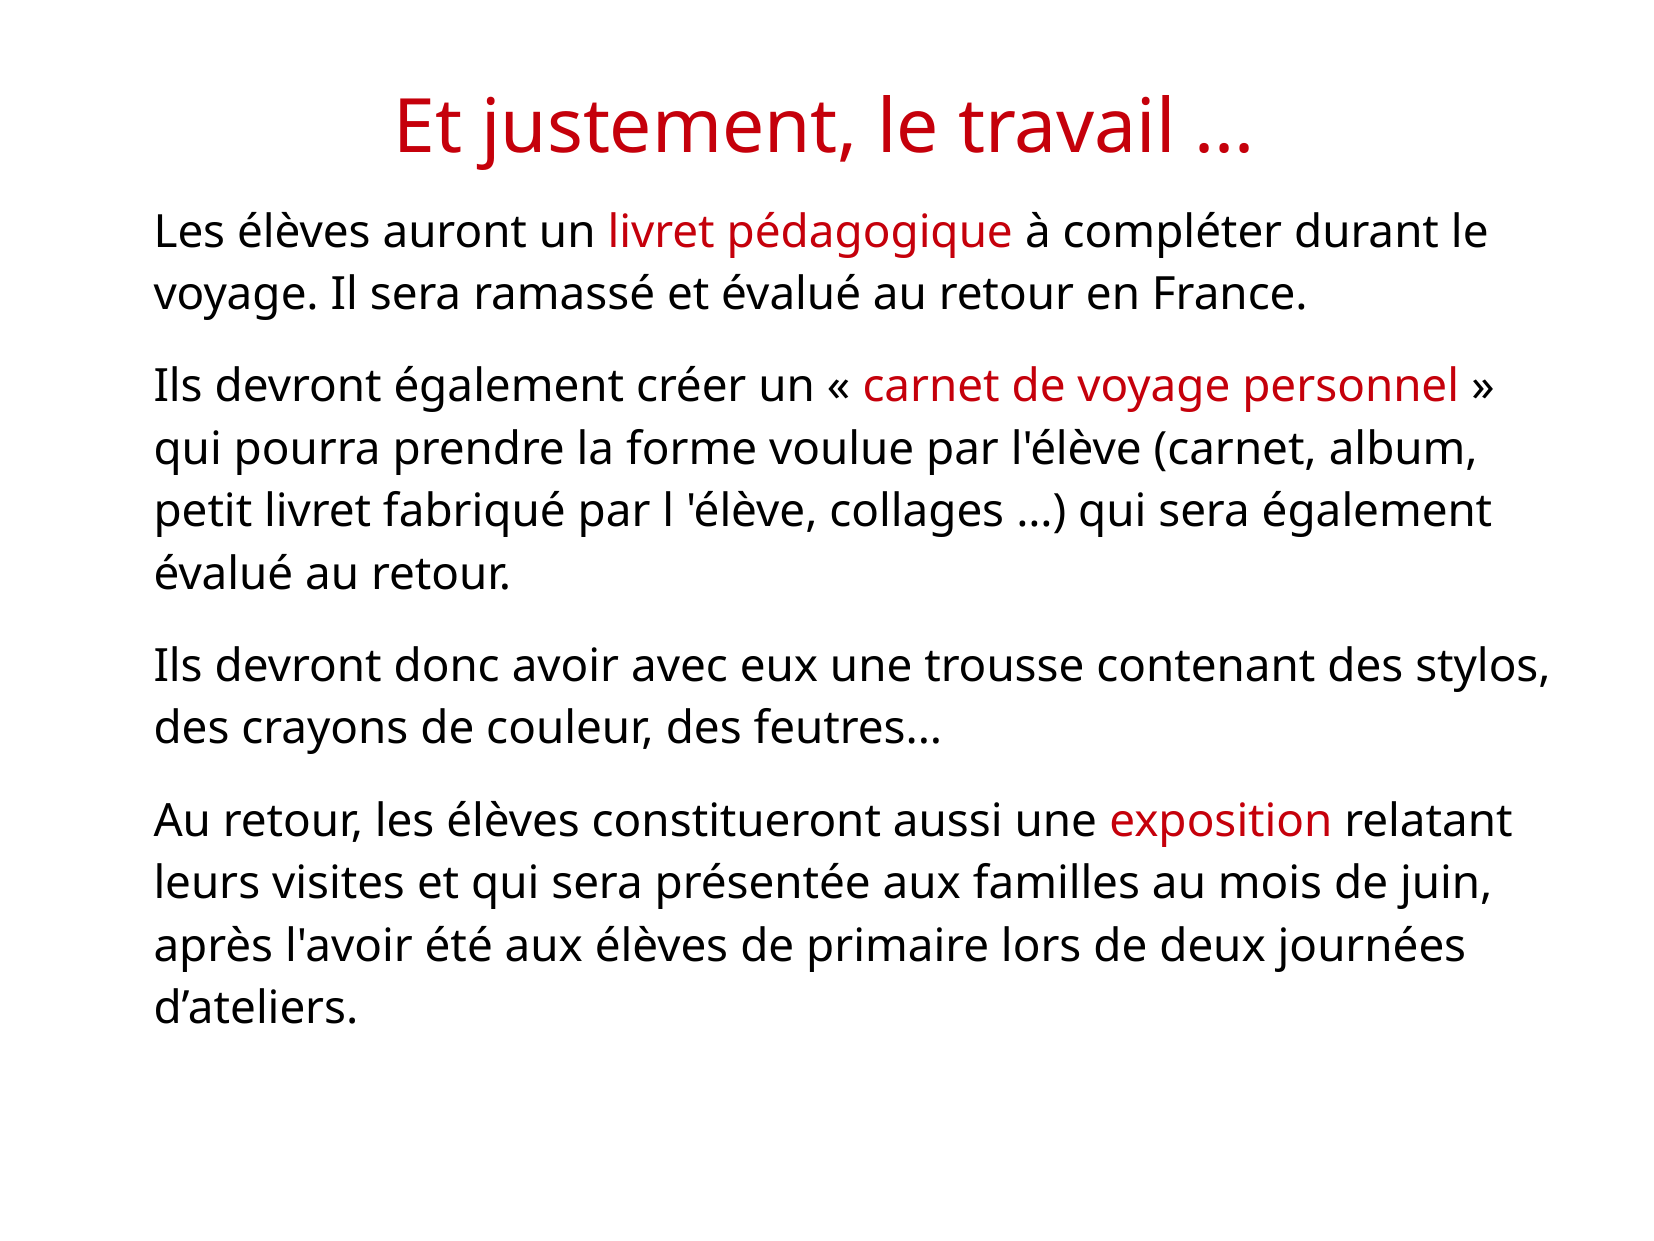

# Et justement, le travail ...
Les élèves auront un livret pédagogique à compléter durant le voyage. Il sera ramassé et évalué au retour en France.
Ils devront également créer un « carnet de voyage personnel » qui pourra prendre la forme voulue par l'élève (carnet, album, petit livret fabriqué par l 'élève, collages …) qui sera également évalué au retour.
Ils devront donc avoir avec eux une trousse contenant des stylos, des crayons de couleur, des feutres...
Au retour, les élèves constitueront aussi une exposition relatant leurs visites et qui sera présentée aux familles au mois de juin, après l'avoir été aux élèves de primaire lors de deux journées d’ateliers.